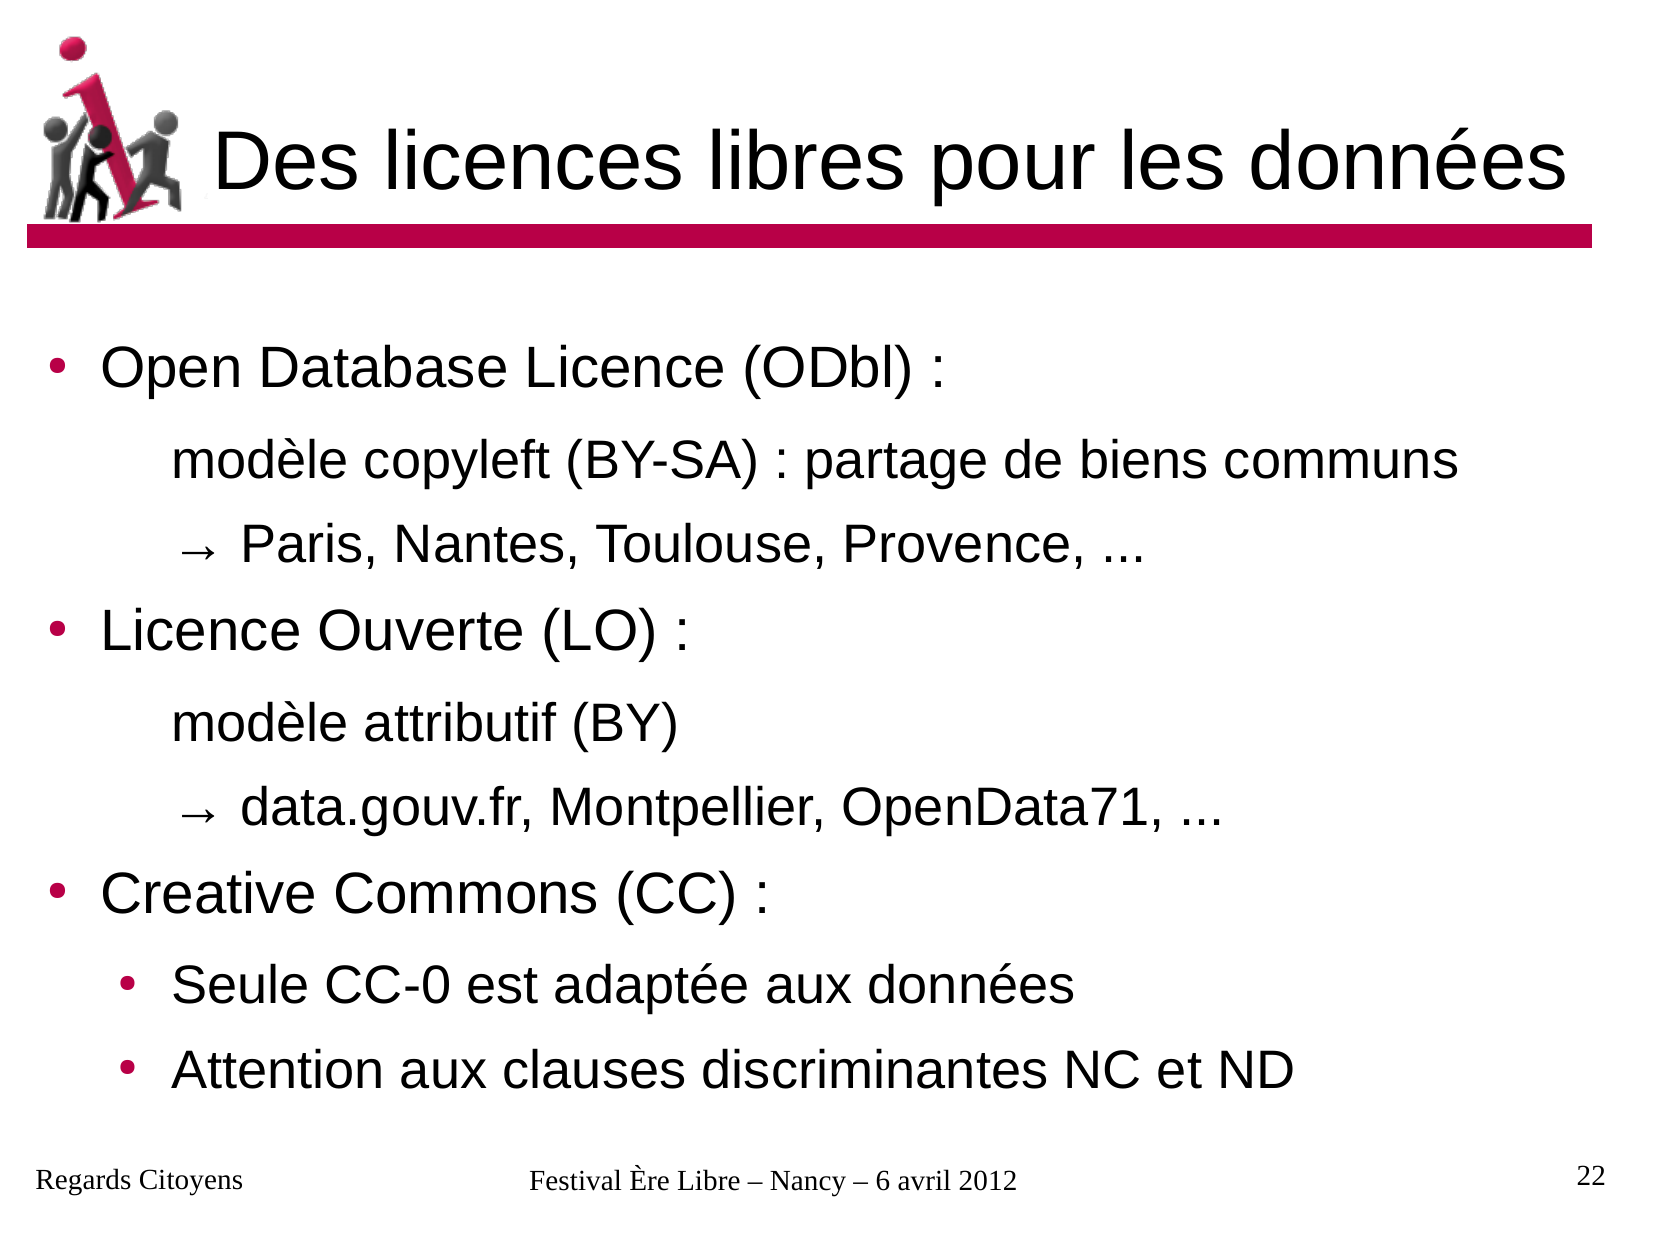

# Des licences libres pour les données
Open Database Licence (ODbl) :
modèle copyleft (BY-SA) : partage de biens communs
→ Paris, Nantes, Toulouse, Provence, ...
Licence Ouverte (LO) :
modèle attributif (BY)
→ data.gouv.fr, Montpellier, OpenData71, ...
Creative Commons (CC) :
Seule CC-0 est adaptée aux données
Attention aux clauses discriminantes NC et ND
22